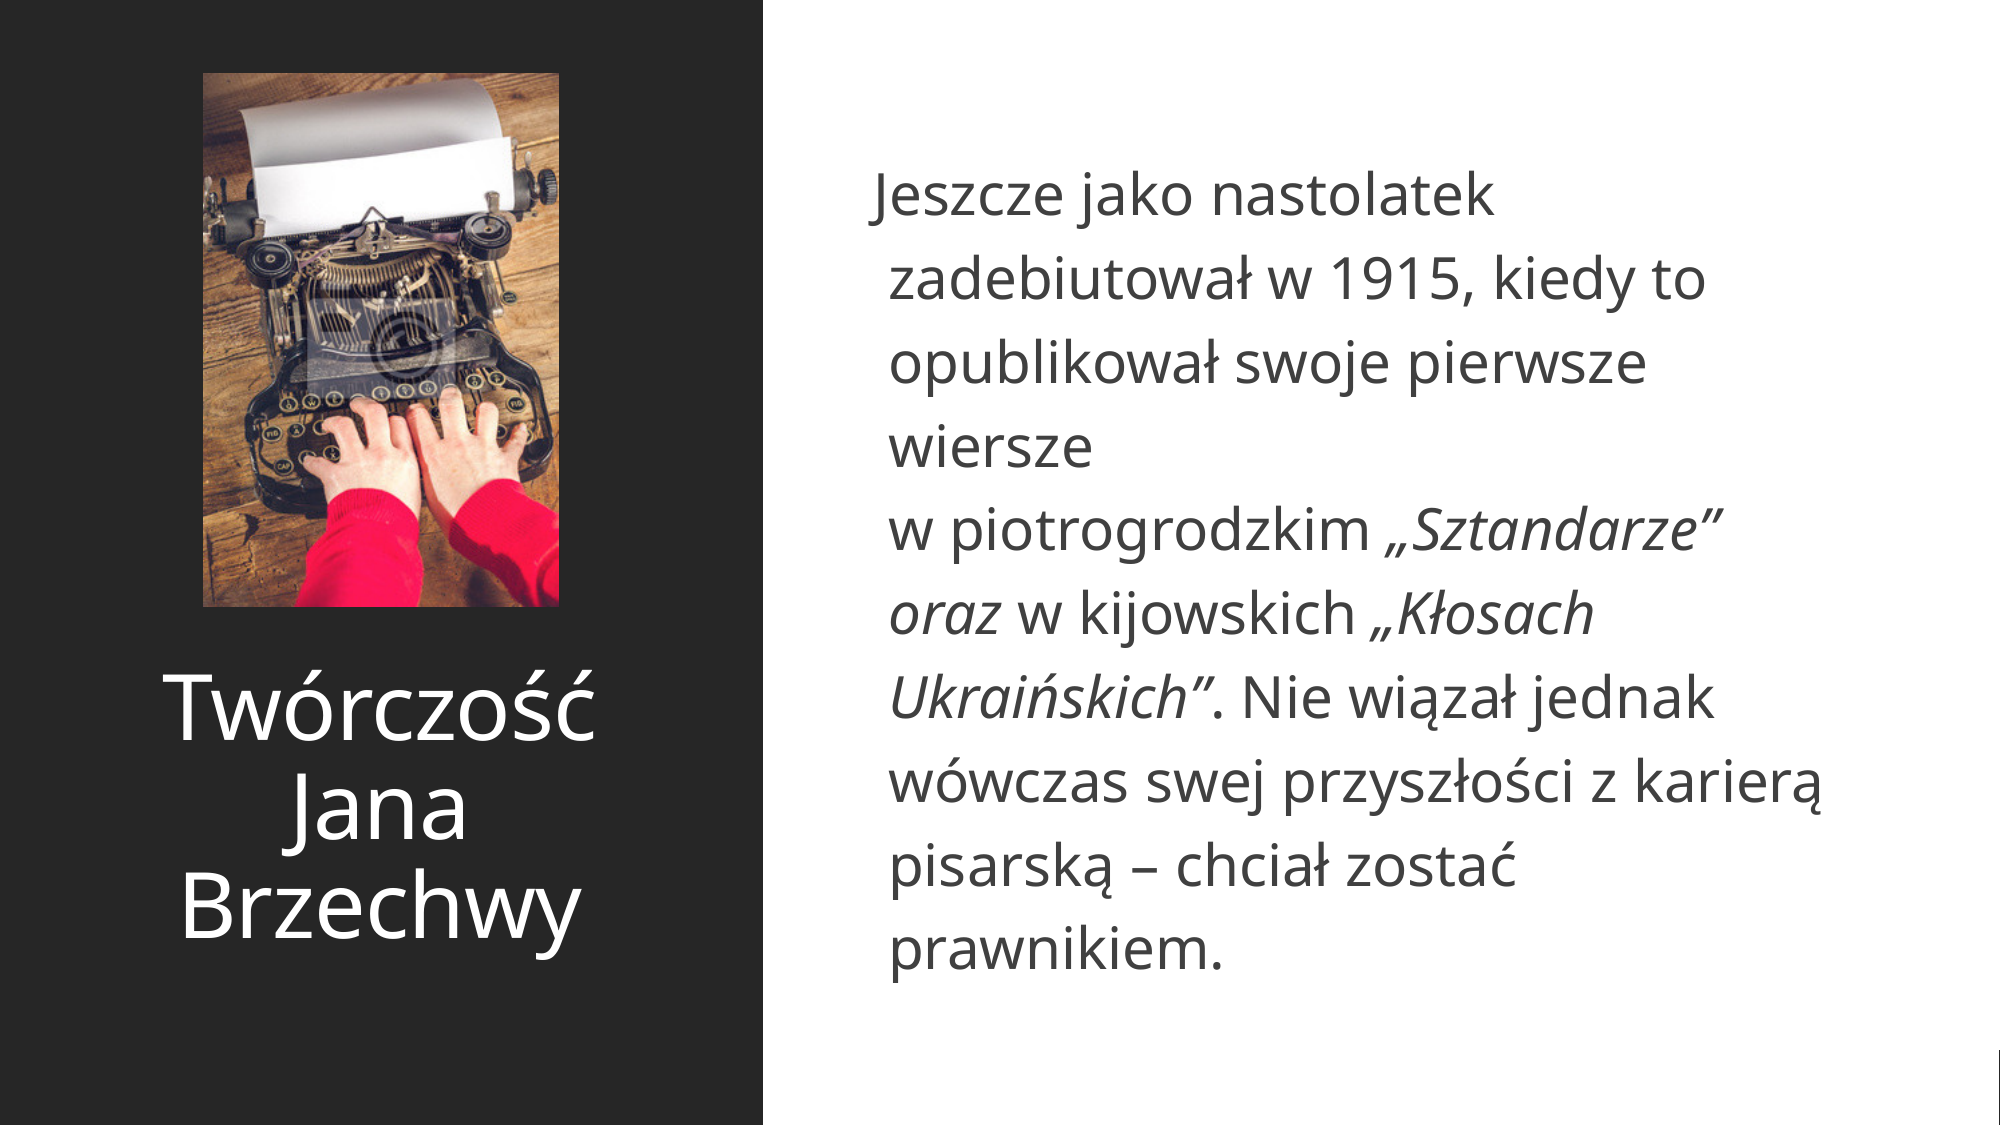

# Twórczość Jana Brzechwy
Jeszcze jako nastolatek zadebiutował w 1915, kiedy to opublikował swoje pierwsze wiersze w piotrogrodzkim „Sztandarze” oraz w kijowskich „Kłosach Ukraińskich”. Nie wiązał jednak wówczas swej przyszłości z karierą pisarską – chciał zostać prawnikiem.